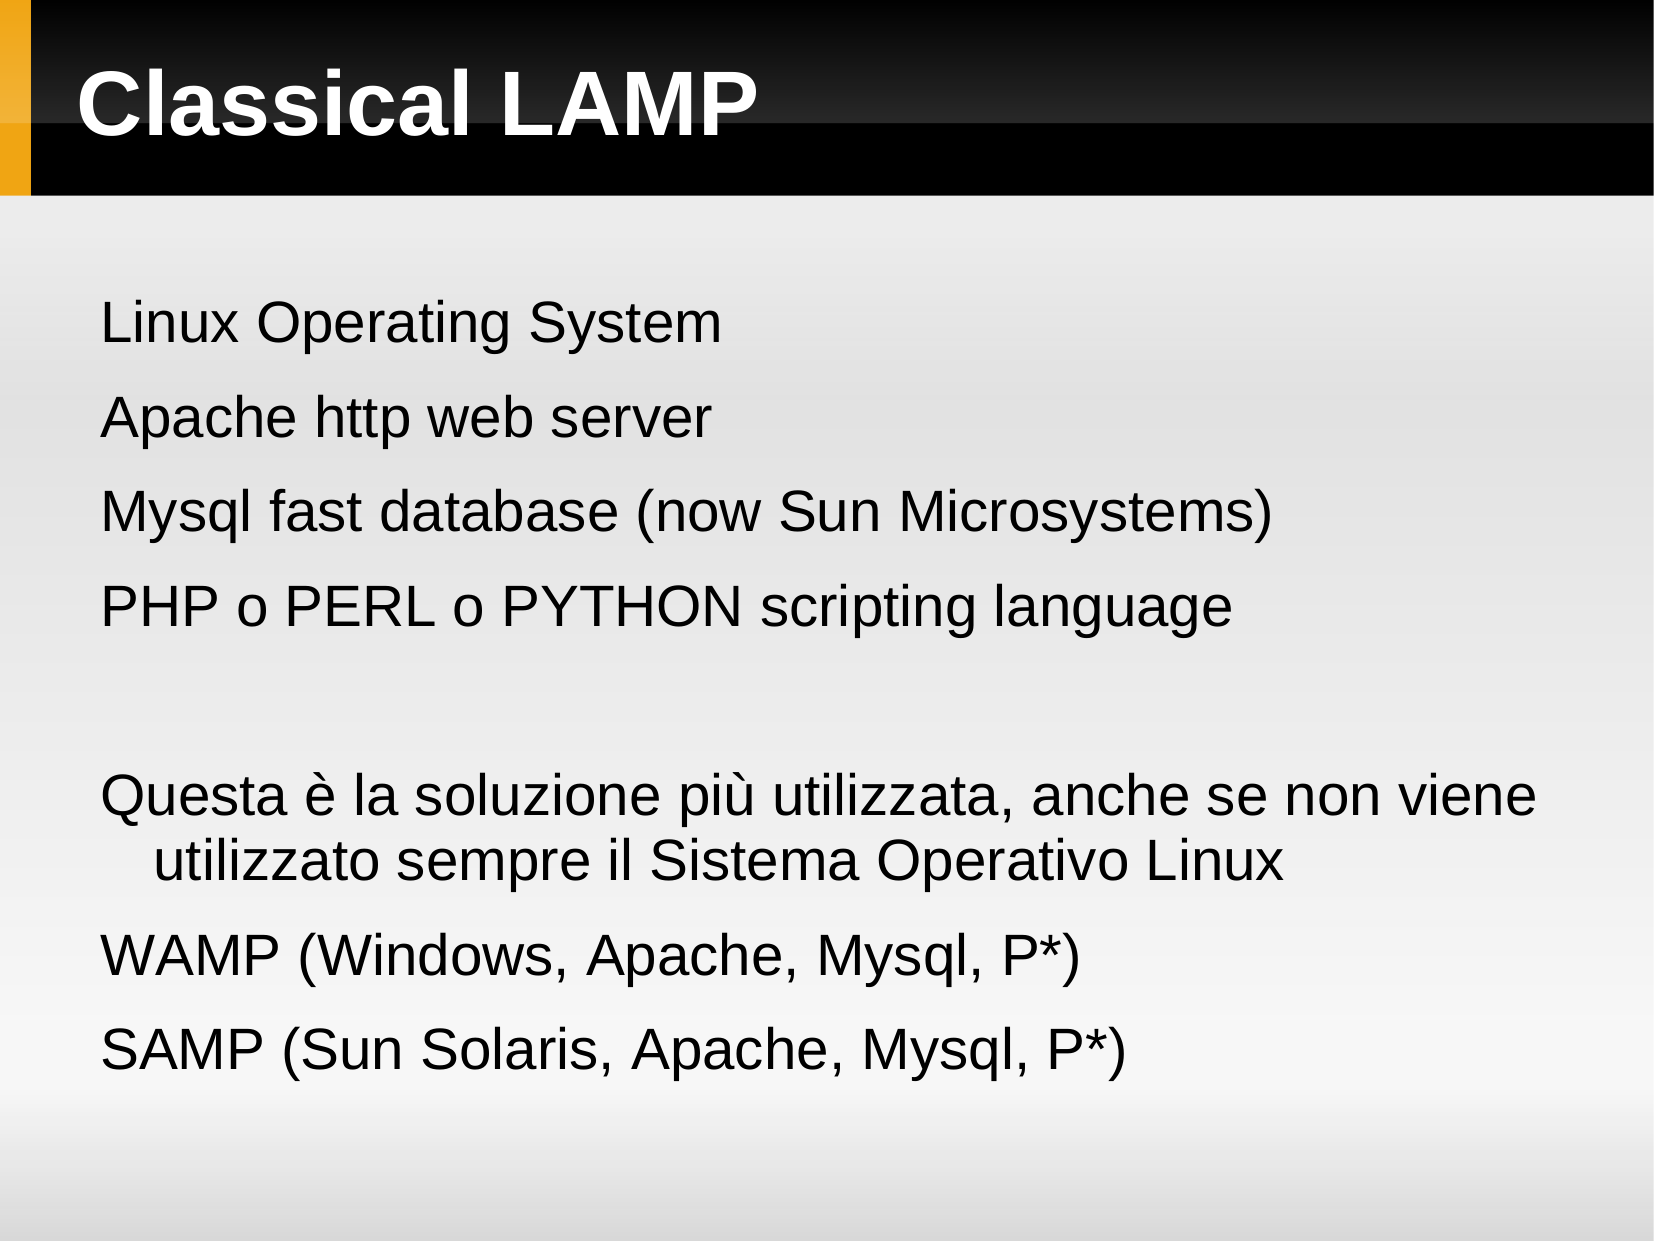

# Classical LAMP
Linux Operating System
Apache http web server
Mysql fast database (now Sun Microsystems)
PHP o PERL o PYTHON scripting language
Questa è la soluzione più utilizzata, anche se non viene utilizzato sempre il Sistema Operativo Linux
WAMP (Windows, Apache, Mysql, P*)
SAMP (Sun Solaris, Apache, Mysql, P*)